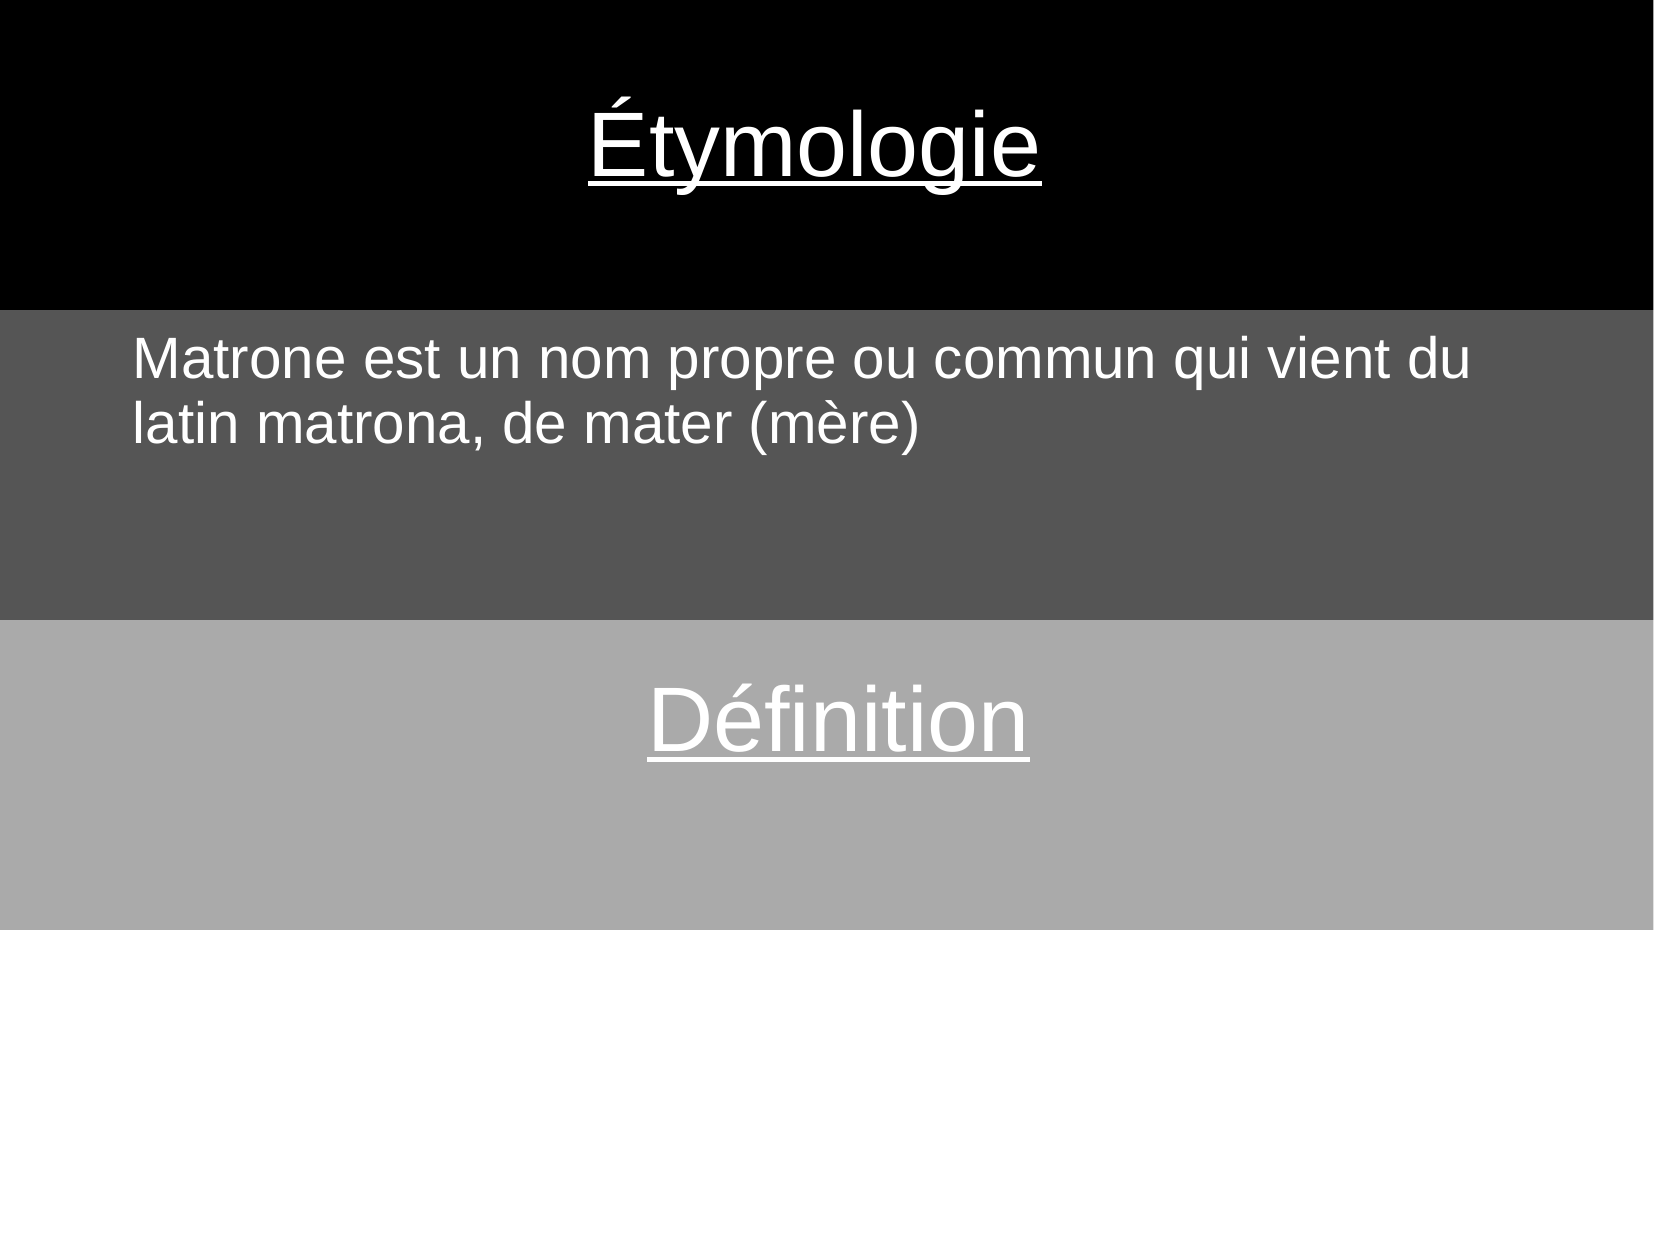

# Étymologie
Matrone est un nom propre ou commun qui vient du latin matrona, de mater (mère)
Définition
La Matrone était la mère de famille et une citoyenne romaine mariée